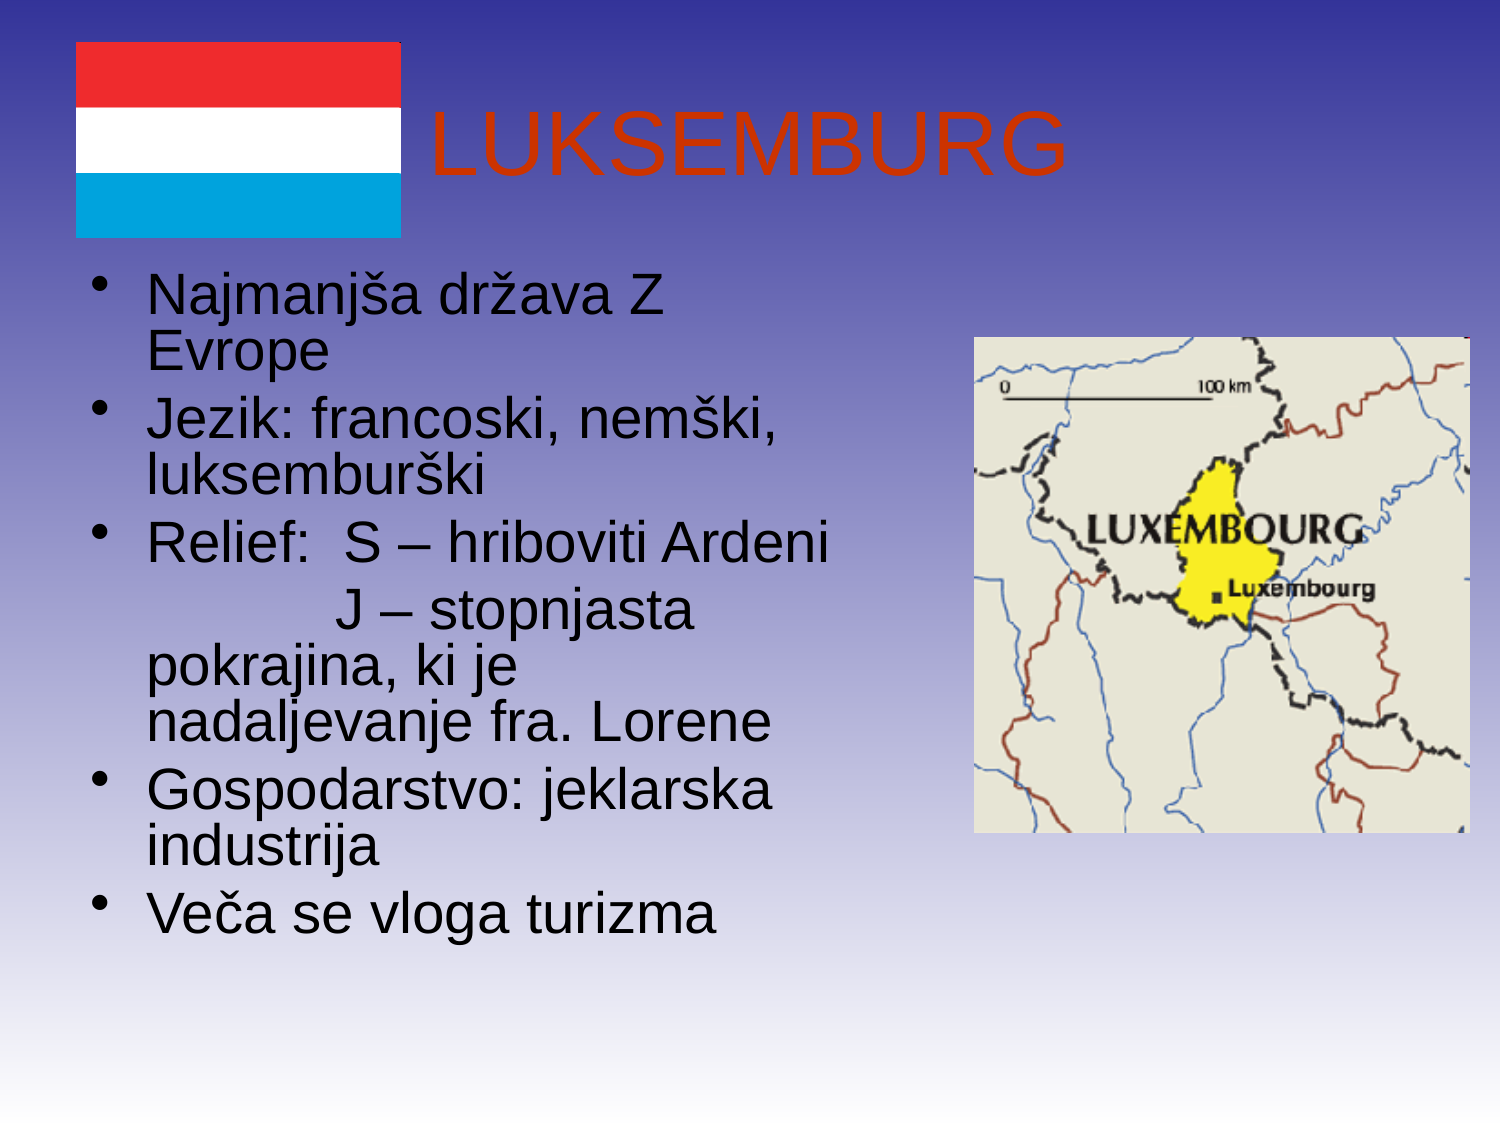

# LUKSEMBURG
Najmanjša država Z Evrope
Jezik: francoski, nemški, luksemburški
Relief: S – hriboviti Ardeni
		 J – stopnjasta pokrajina, ki je nadaljevanje fra. Lorene
Gospodarstvo: jeklarska industrija
Veča se vloga turizma